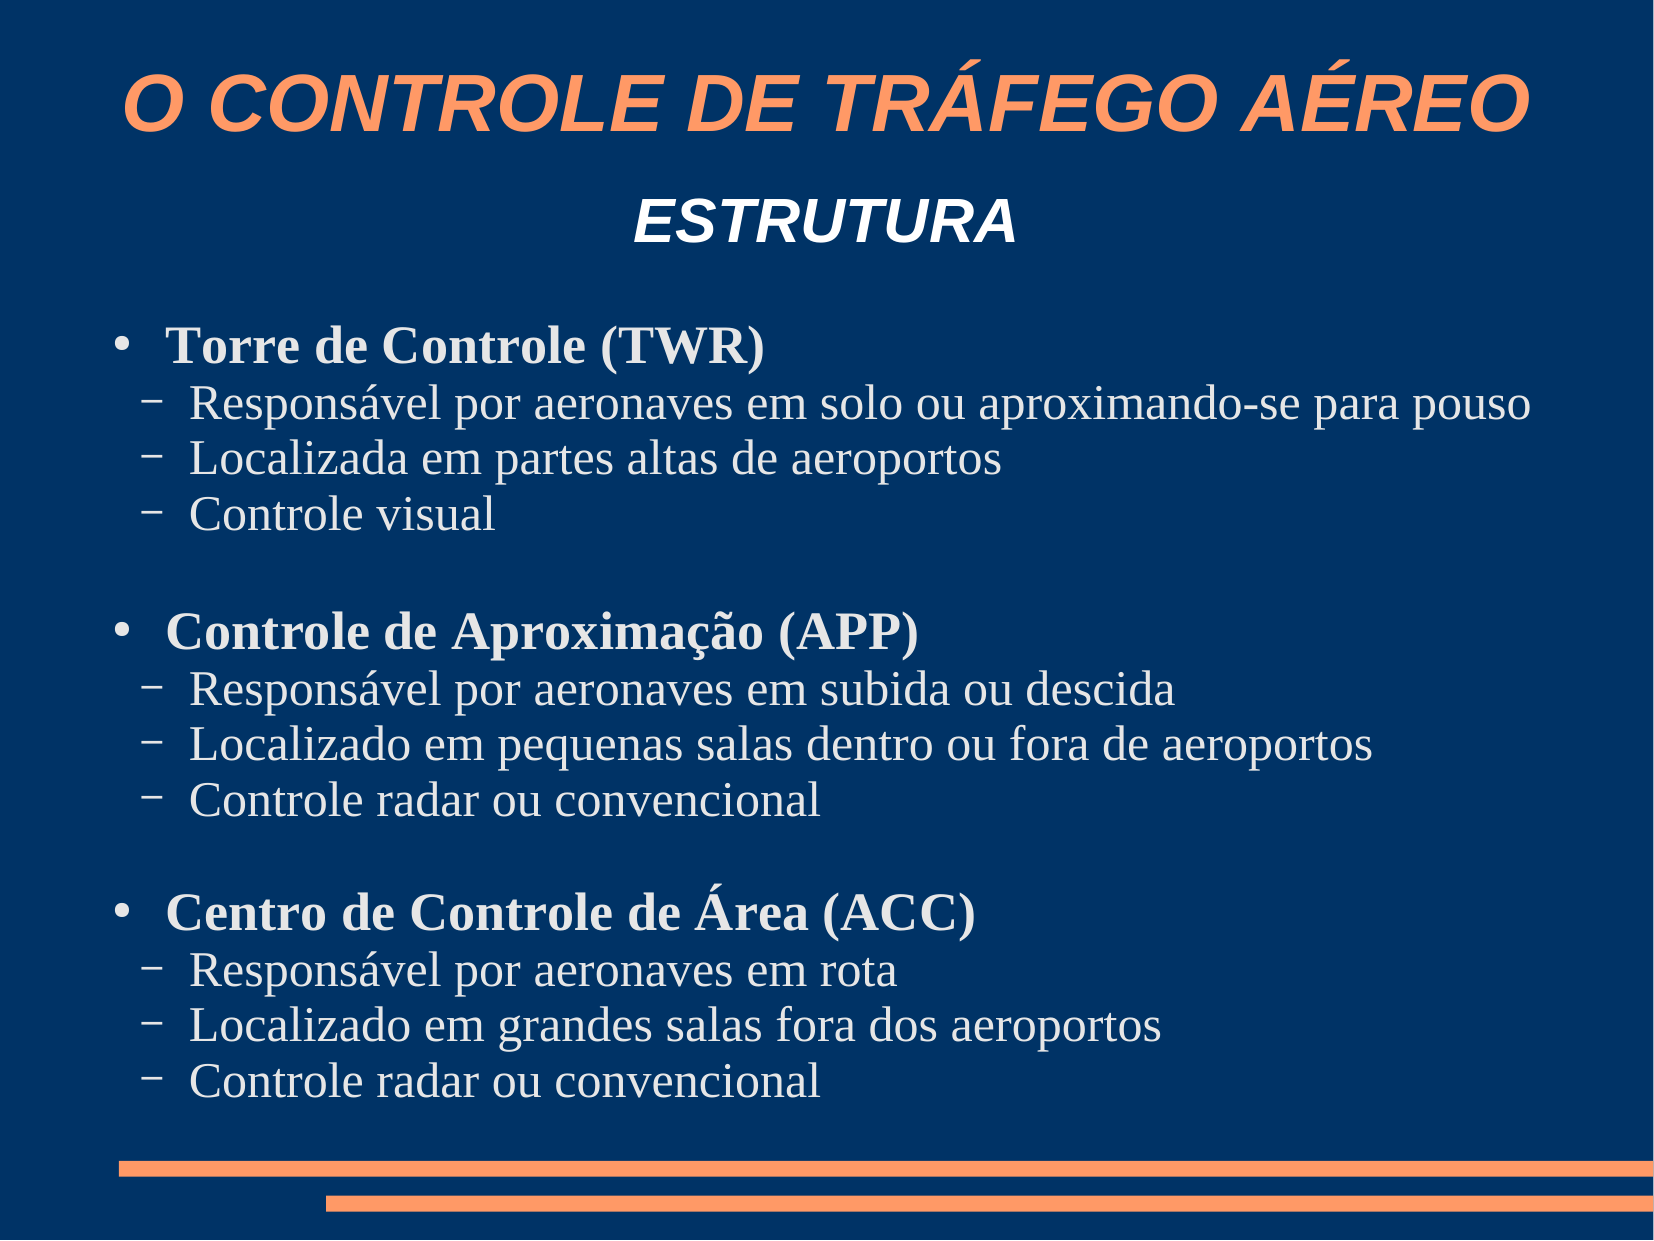

# O CONTROLE DE TRÁFEGO AÉREO
ESTRUTURA
Torre de Controle (TWR)
Responsável por aeronaves em solo ou aproximando-se para pouso
Localizada em partes altas de aeroportos
Controle visual
Controle de Aproximação (APP)
Responsável por aeronaves em subida ou descida
Localizado em pequenas salas dentro ou fora de aeroportos
Controle radar ou convencional
Centro de Controle de Área (ACC)
Responsável por aeronaves em rota
Localizado em grandes salas fora dos aeroportos
Controle radar ou convencional